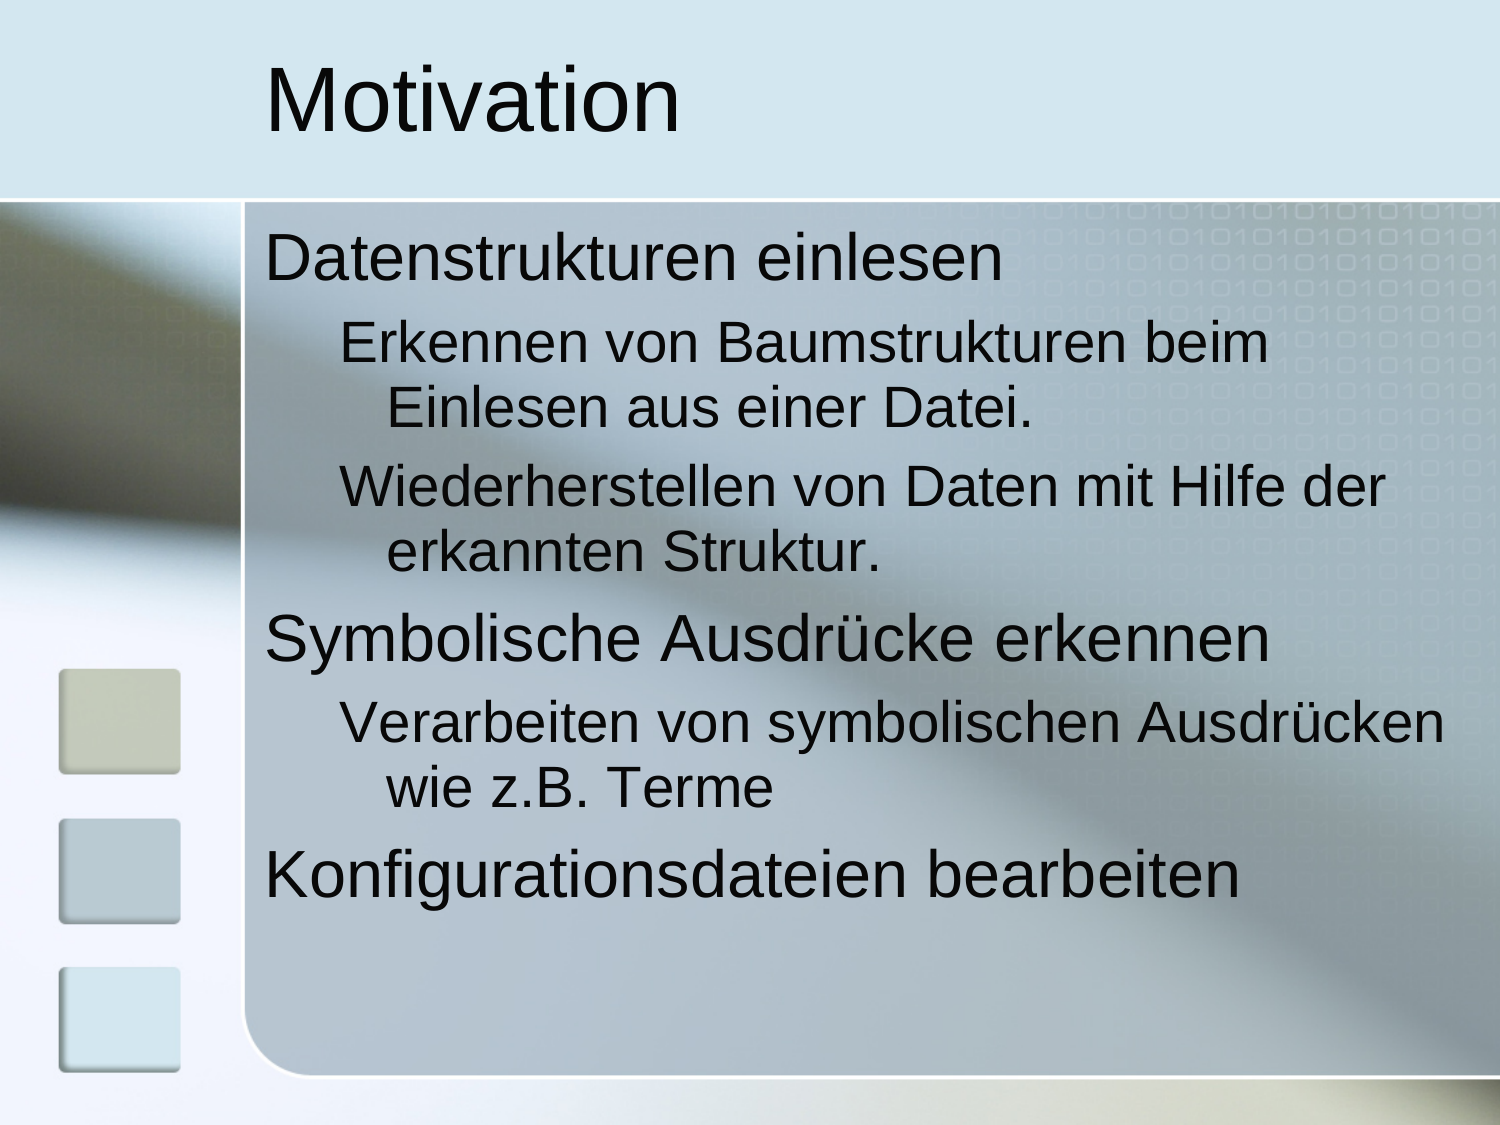

# Motivation
Datenstrukturen einlesen
Erkennen von Baumstrukturen beim Einlesen aus einer Datei.
Wiederherstellen von Daten mit Hilfe der erkannten Struktur.
Symbolische Ausdrücke erkennen
Verarbeiten von symbolischen Ausdrücken wie z.B. Terme
Konfigurationsdateien bearbeiten